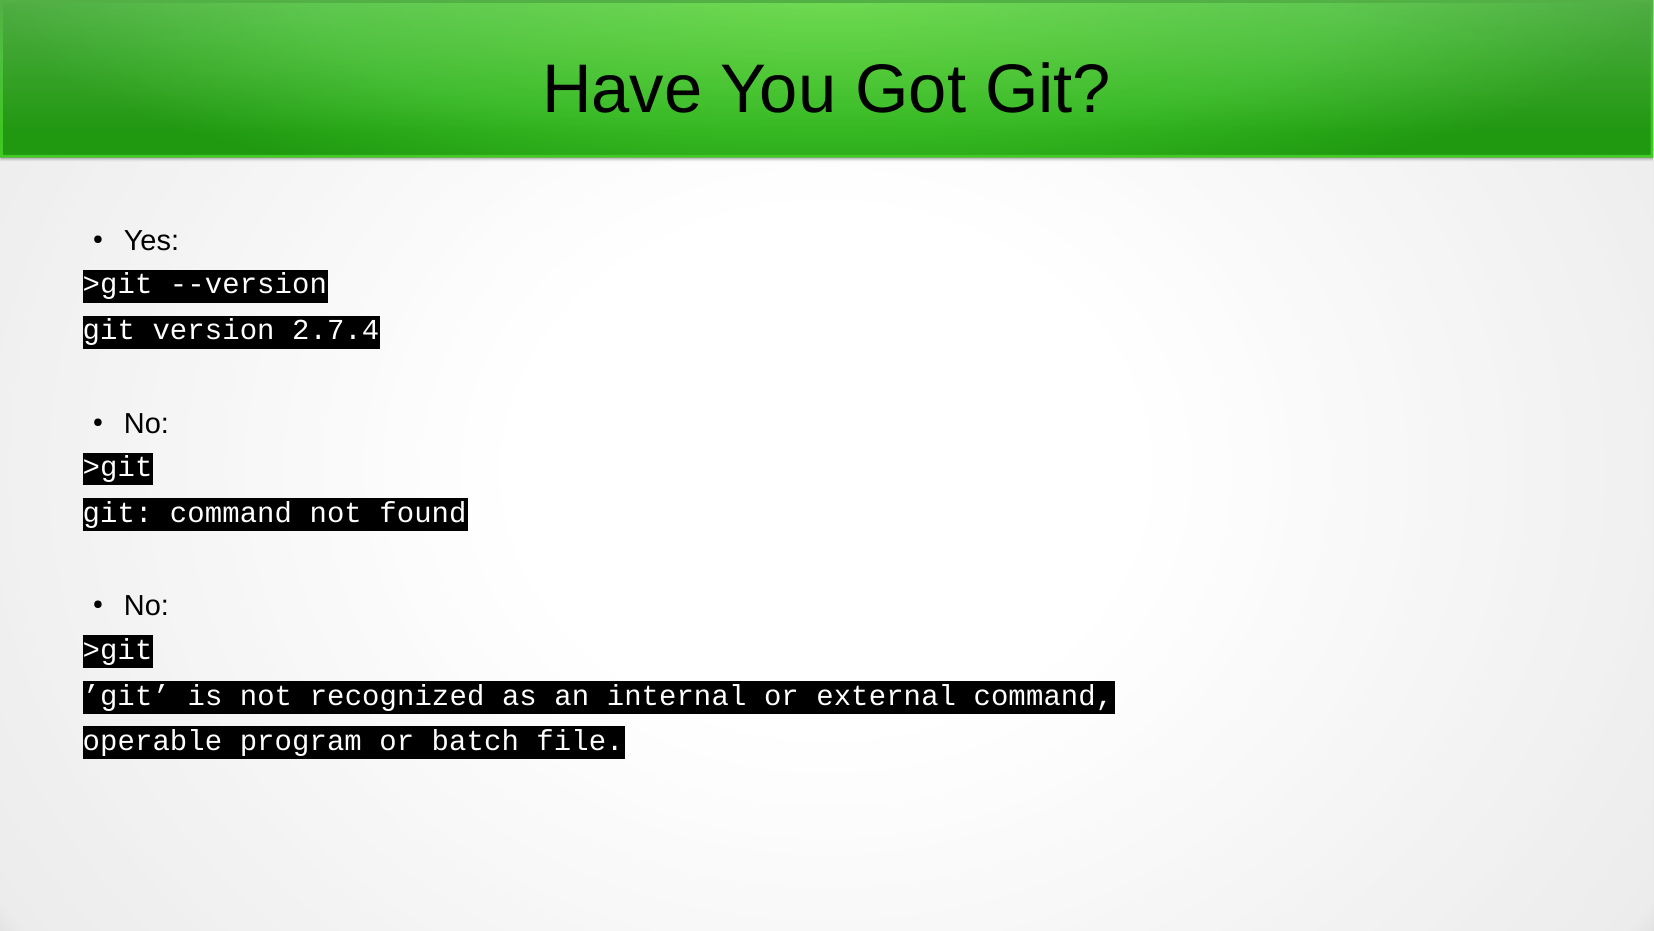

# Have You Got Git?
Yes:
>git --version
git version 2.7.4
No:
>git
git: command not found
No:
>git
’git’ is not recognized as an internal or external command,
operable program or batch file.